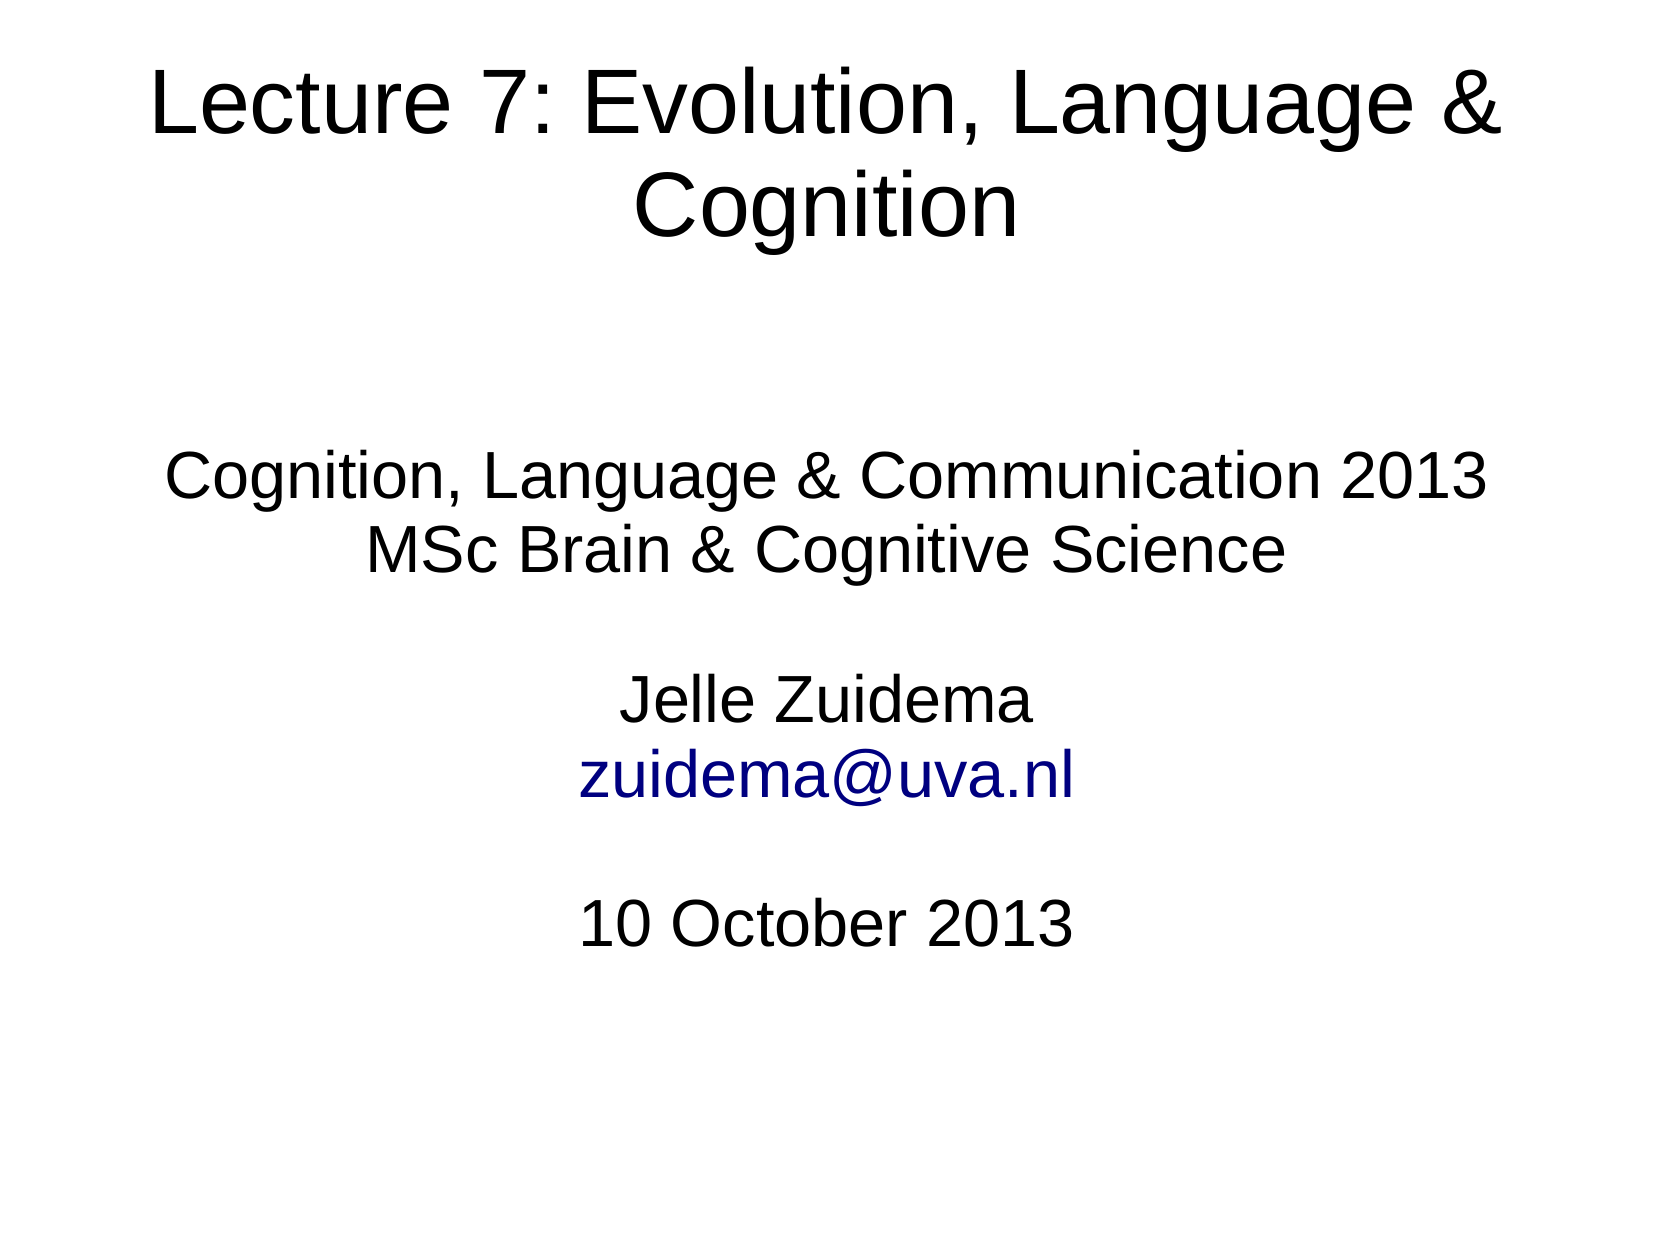

# Lecture 7: Evolution, Language & Cognition
Cognition, Language & Communication 2013
MSc Brain & Cognitive Science
Jelle Zuidema
zuidema@uva.nl
10 October 2013